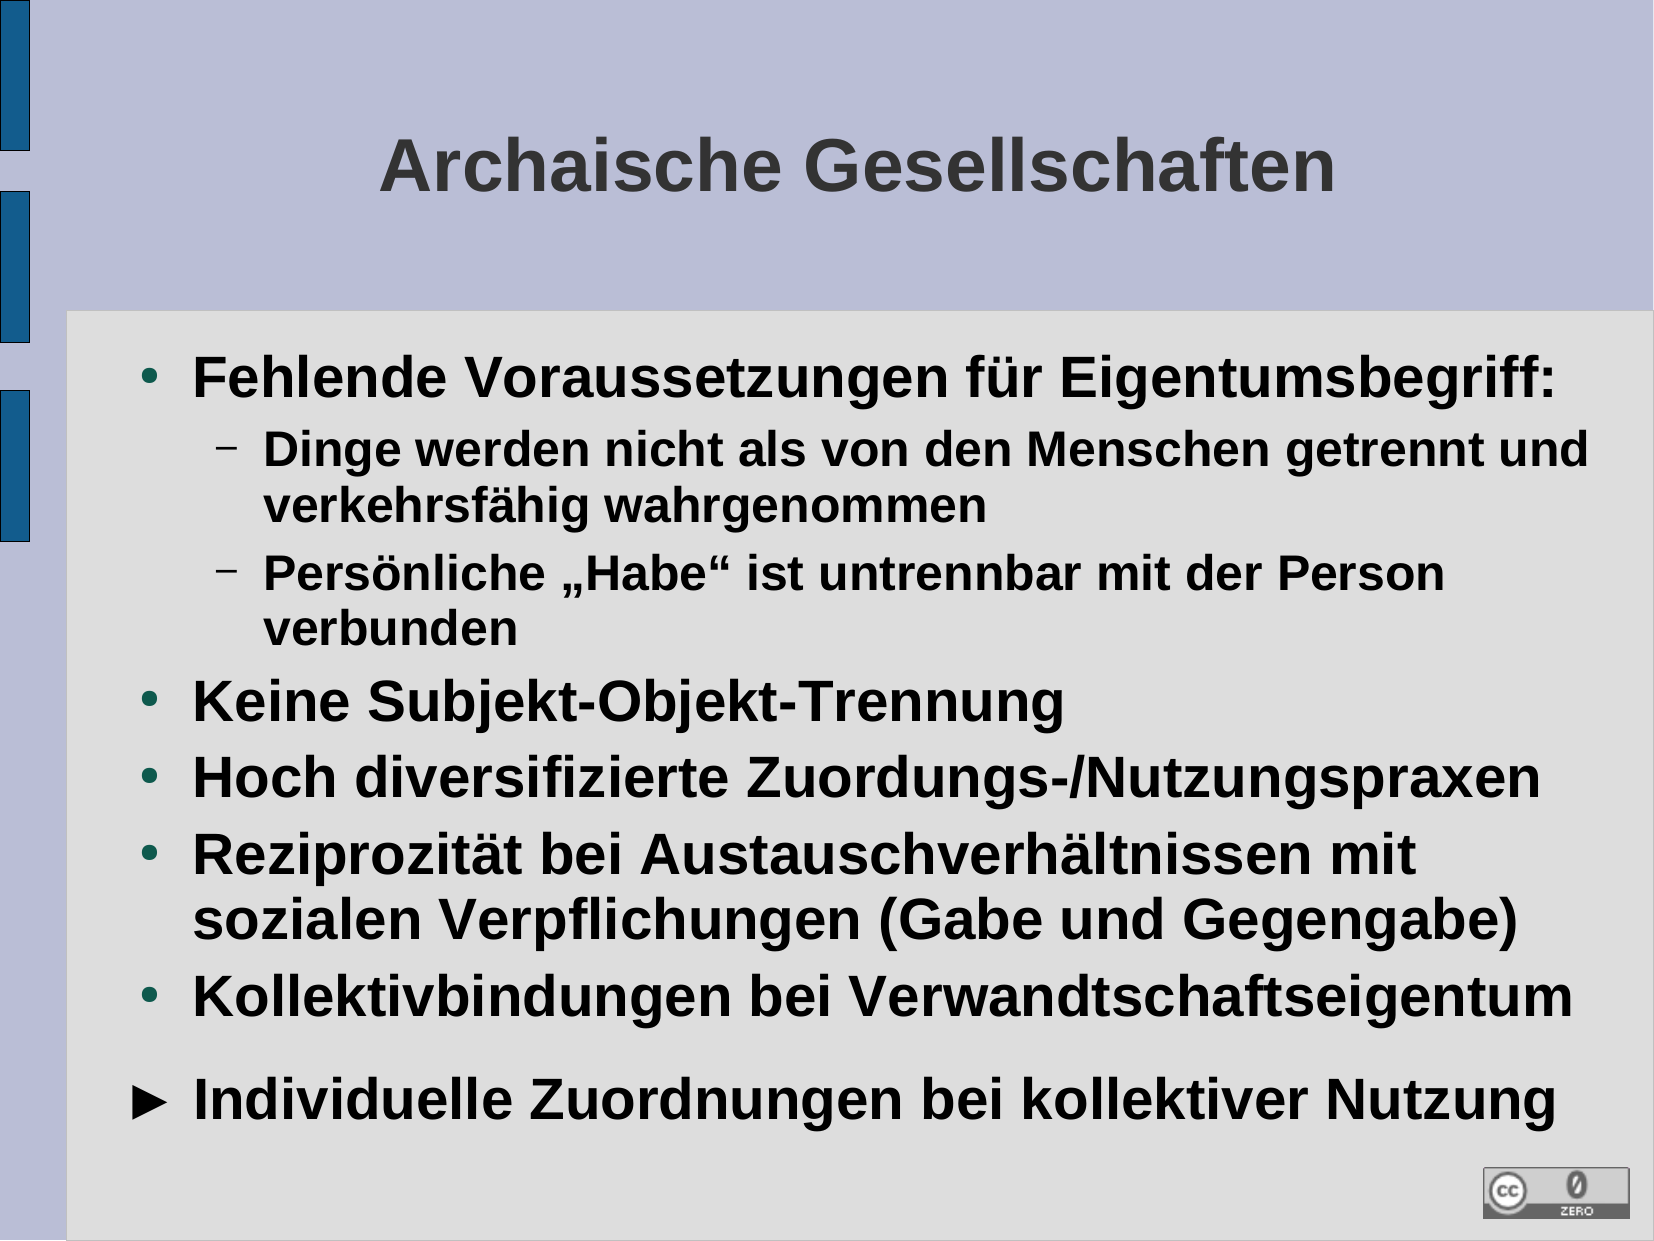

# Archaische Gesellschaften
Fehlende Voraussetzungen für Eigentumsbegriff:
Dinge werden nicht als von den Menschen getrennt und verkehrsfähig wahrgenommen
Persönliche „Habe“ ist untrennbar mit der Person verbunden
Keine Subjekt-Objekt-Trennung
Hoch diversifizierte Zuordungs-/Nutzungspraxen
Reziprozität bei Austauschverhältnissen mit sozialen Verpflichungen (Gabe und Gegengabe)
Kollektivbindungen bei Verwandtschaftseigentum
► Individuelle Zuordnungen bei kollektiver Nutzung